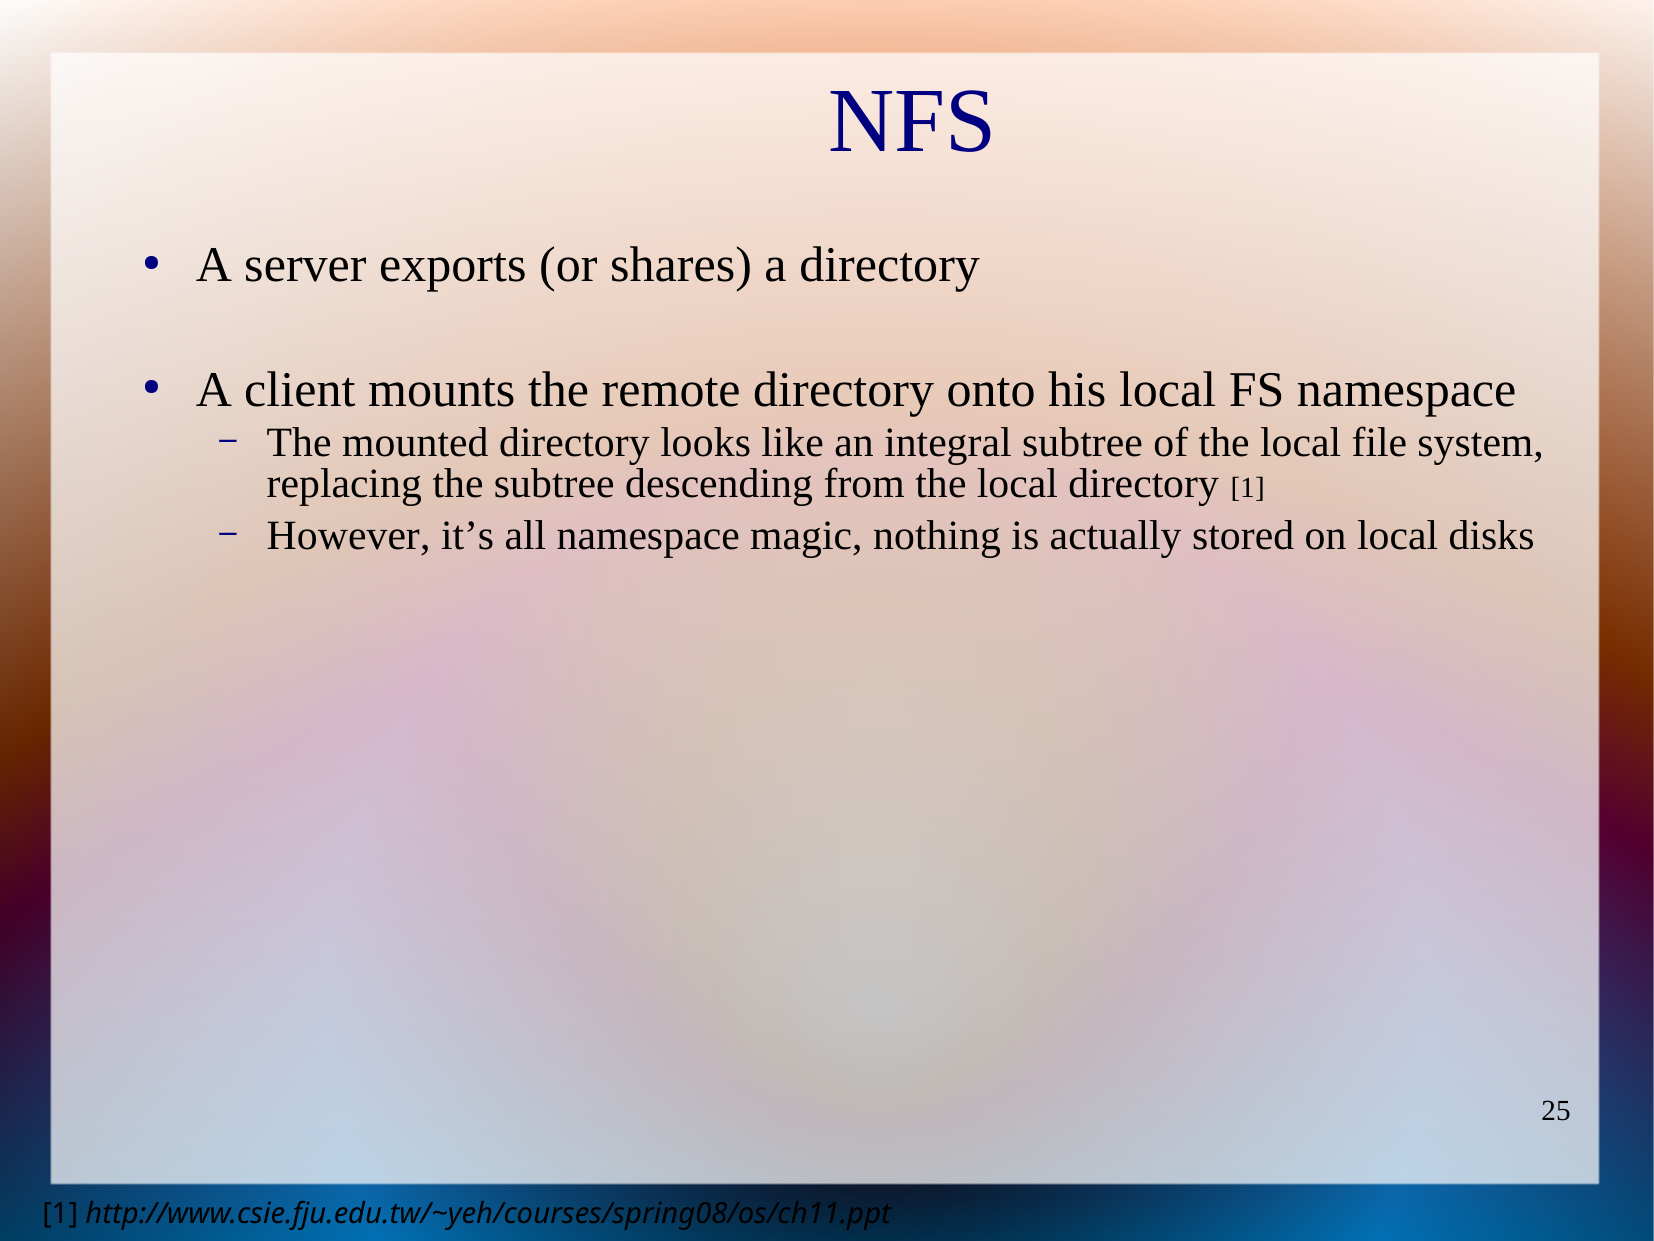

# NFS
A server exports (or shares) a directory
A client mounts the remote directory onto his local FS namespace
The mounted directory looks like an integral subtree of the local file system, replacing the subtree descending from the local directory [1]
However, it’s all namespace magic, nothing is actually stored on local disks
25
[1] http://www.csie.fju.edu.tw/~yeh/courses/spring08/os/ch11.ppt